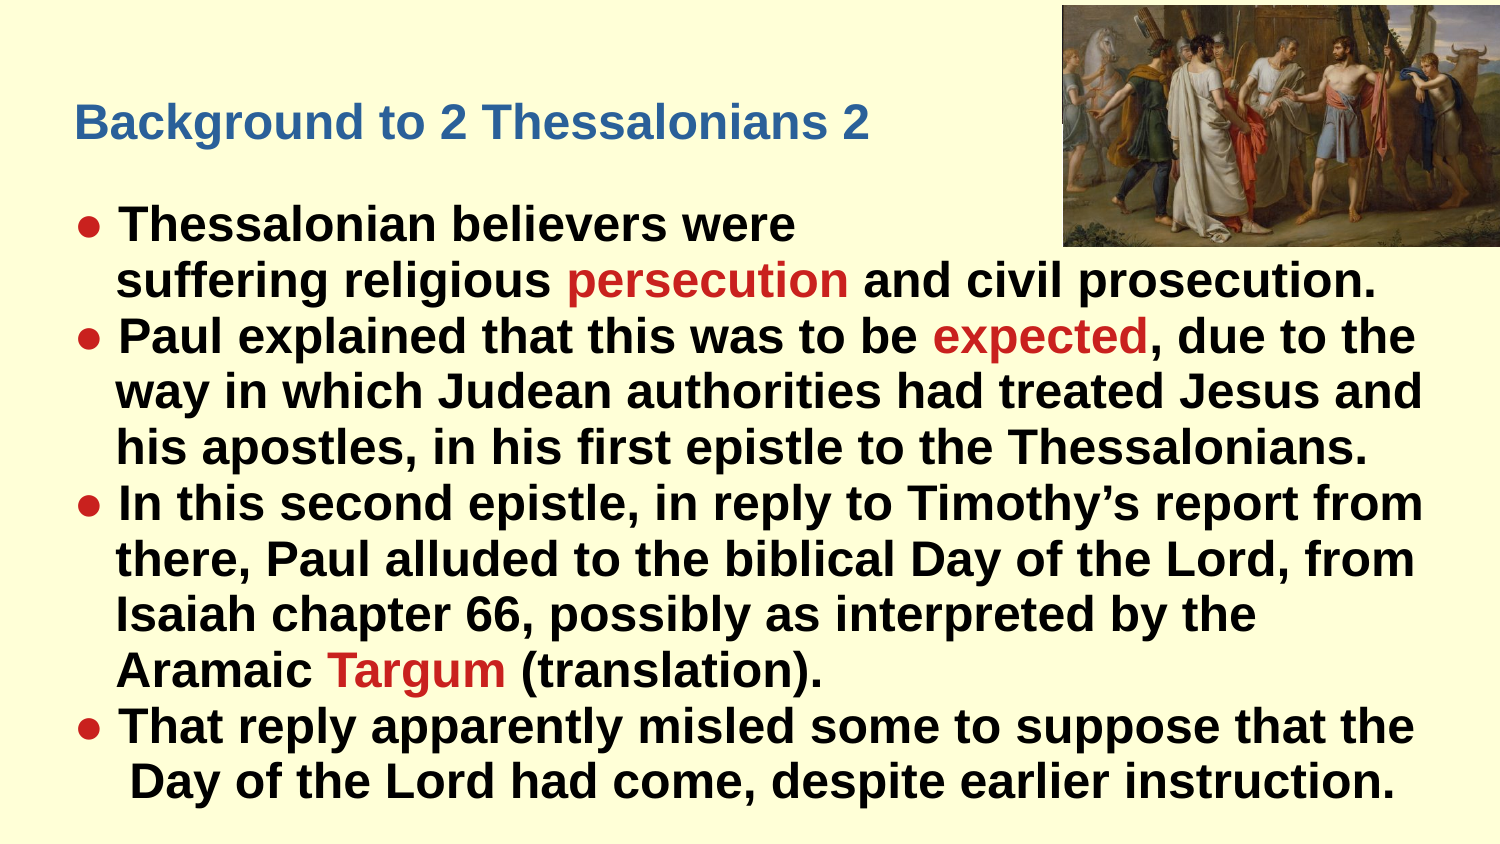

Background to 2 Thessalonians 2
● Thessalonian believers were
   suffering religious persecution and civil prosecution.
● Paul explained that this was to be expected, due to the    way in which Judean authorities had treated Jesus and    his apostles, in his first epistle to the Thessalonians.
● In this second epistle, in reply to Timothy’s report from
  there, Paul alluded to the biblical Day of the Lord, from    Isaiah chapter 66, possibly as interpreted by the    Aramaic Targum (translation).
● That reply apparently misled some to suppose that the
   Day of the Lord had come, despite earlier instruction.